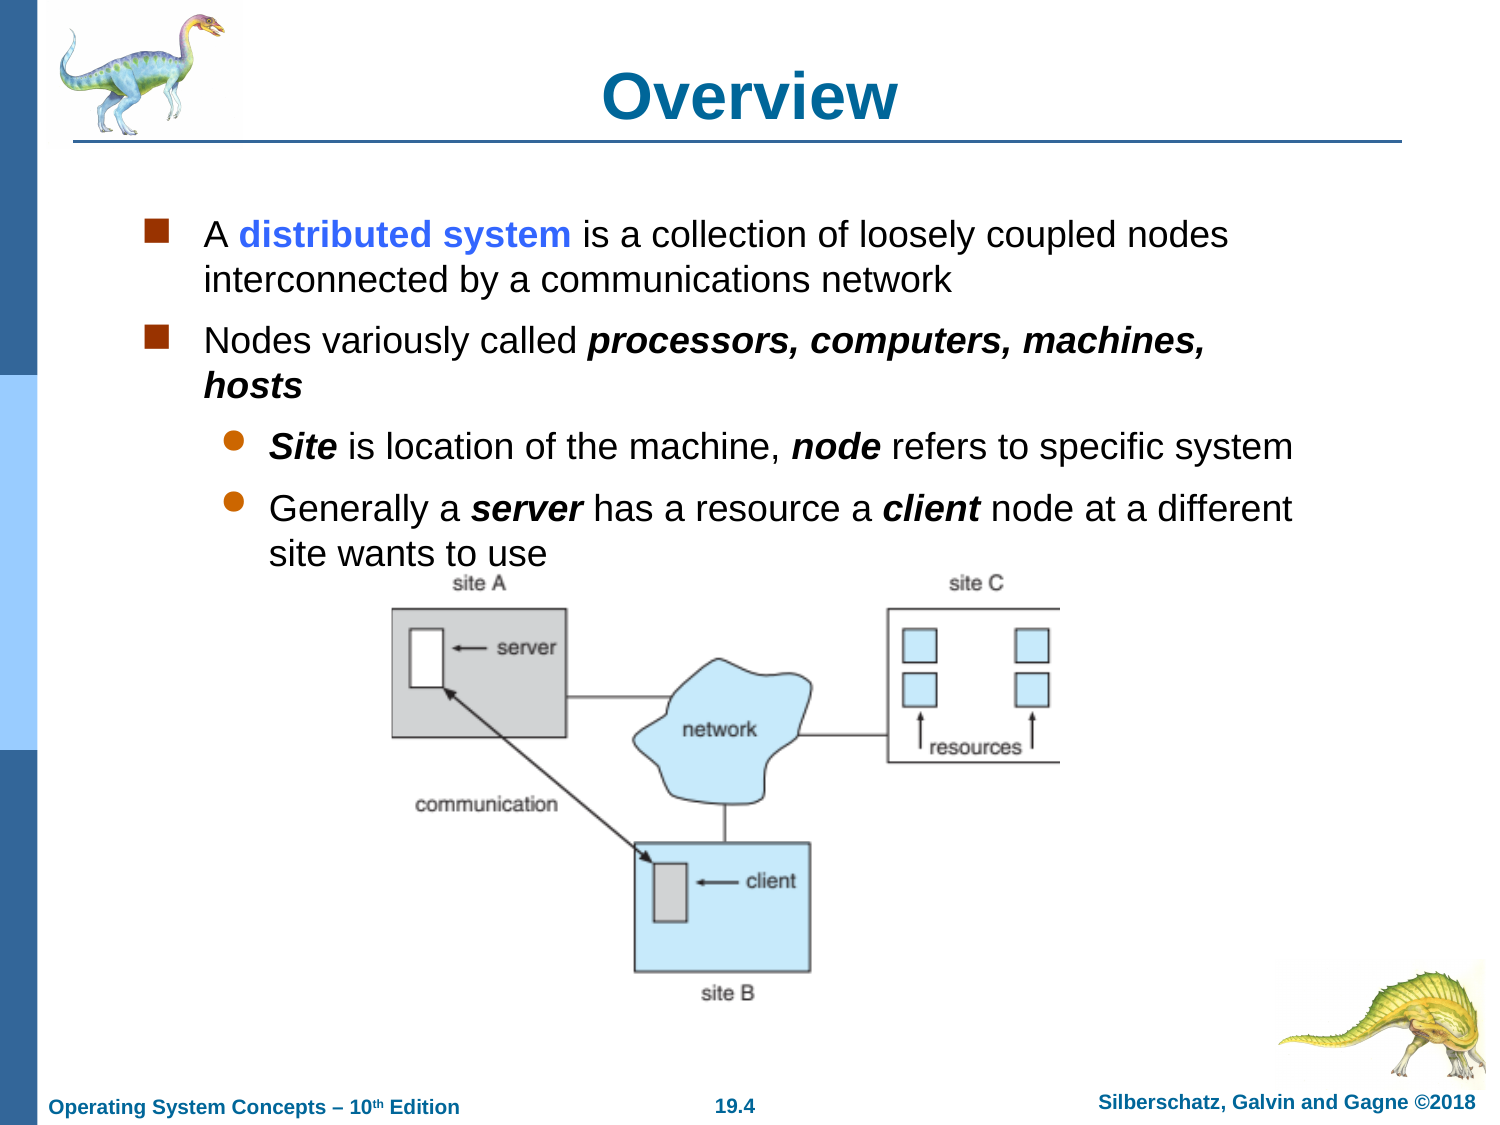

# Overview
A distributed system is a collection of loosely coupled nodes interconnected by a communications network
Nodes variously called processors, computers, machines, hosts
Site is location of the machine, node refers to specific system
Generally a server has a resource a client node at a different site wants to use